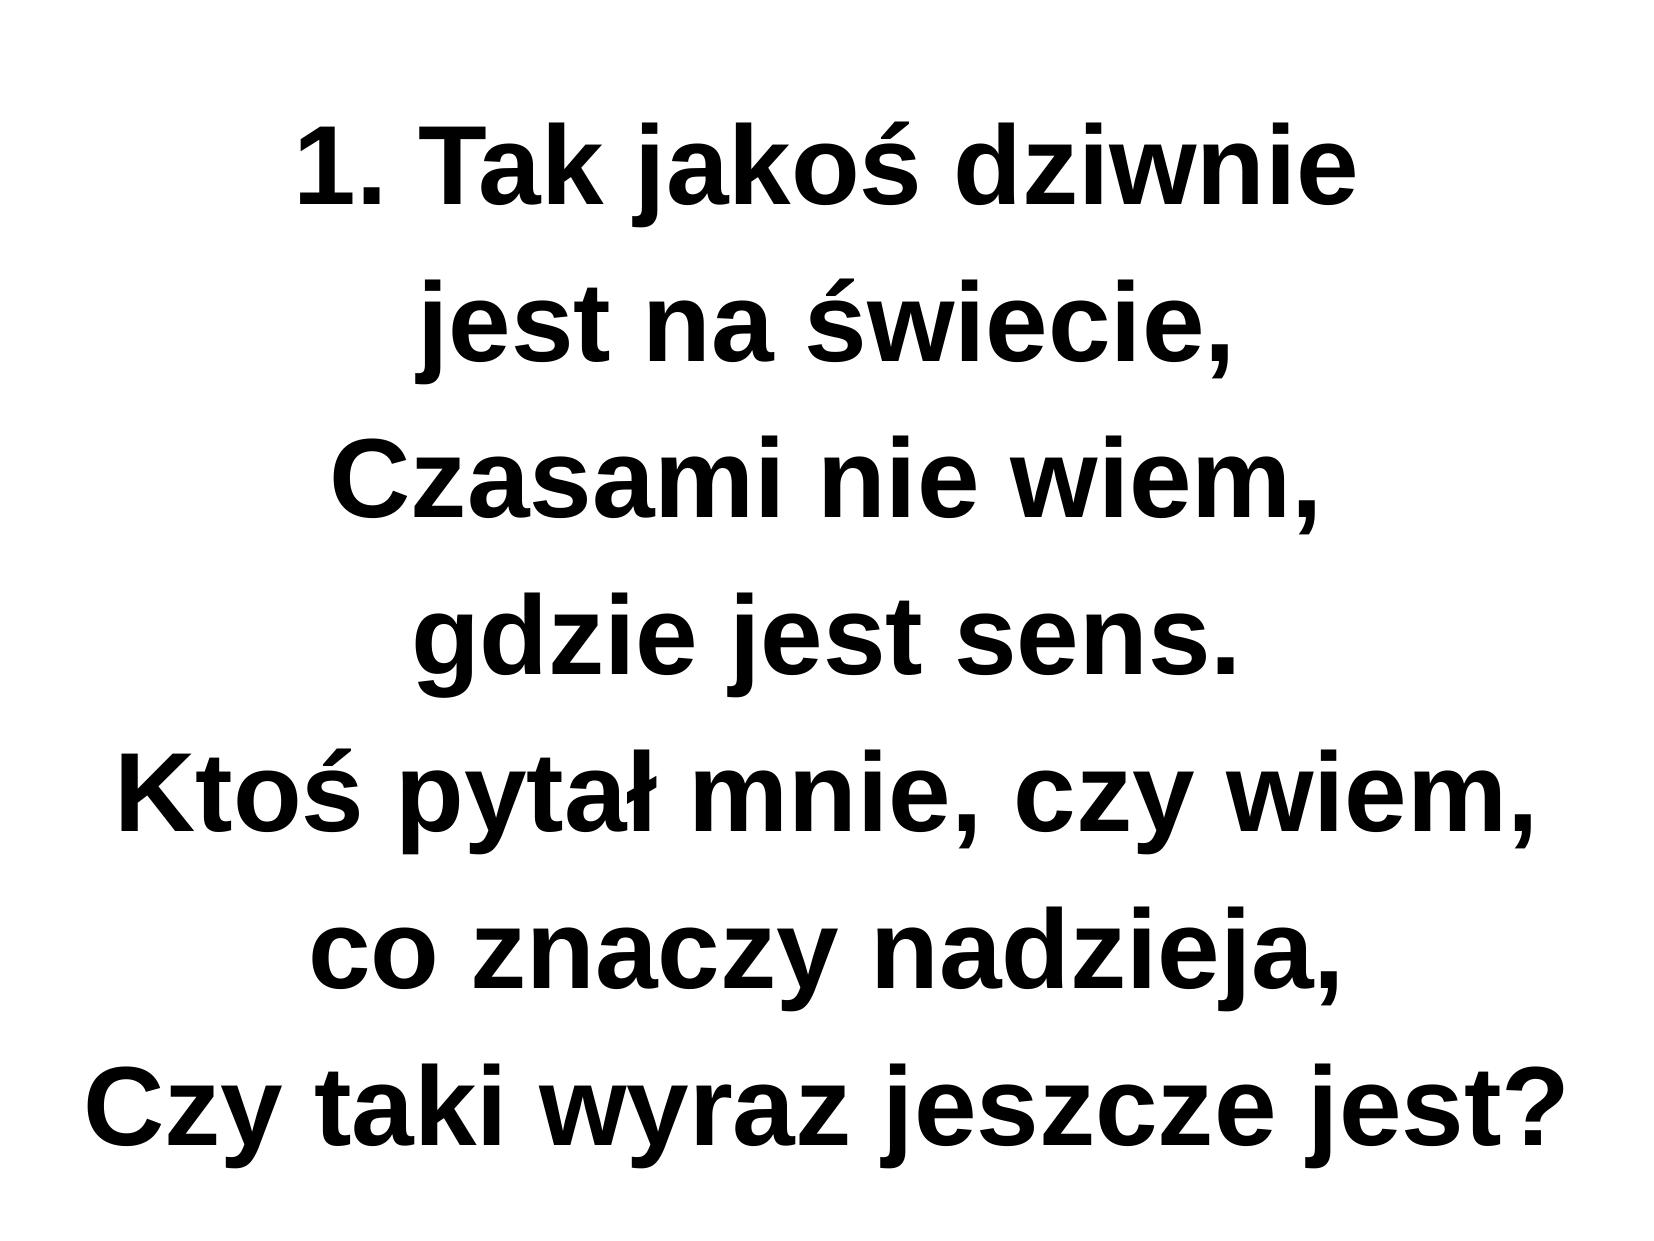

# 1. Tak jakoś dziwnie
jest na świecie,
Czasami nie wiem,
gdzie jest sens.
Ktoś pytał mnie, czy wiem,
co znaczy nadzieja,
Czy taki wyraz jeszcze jest?